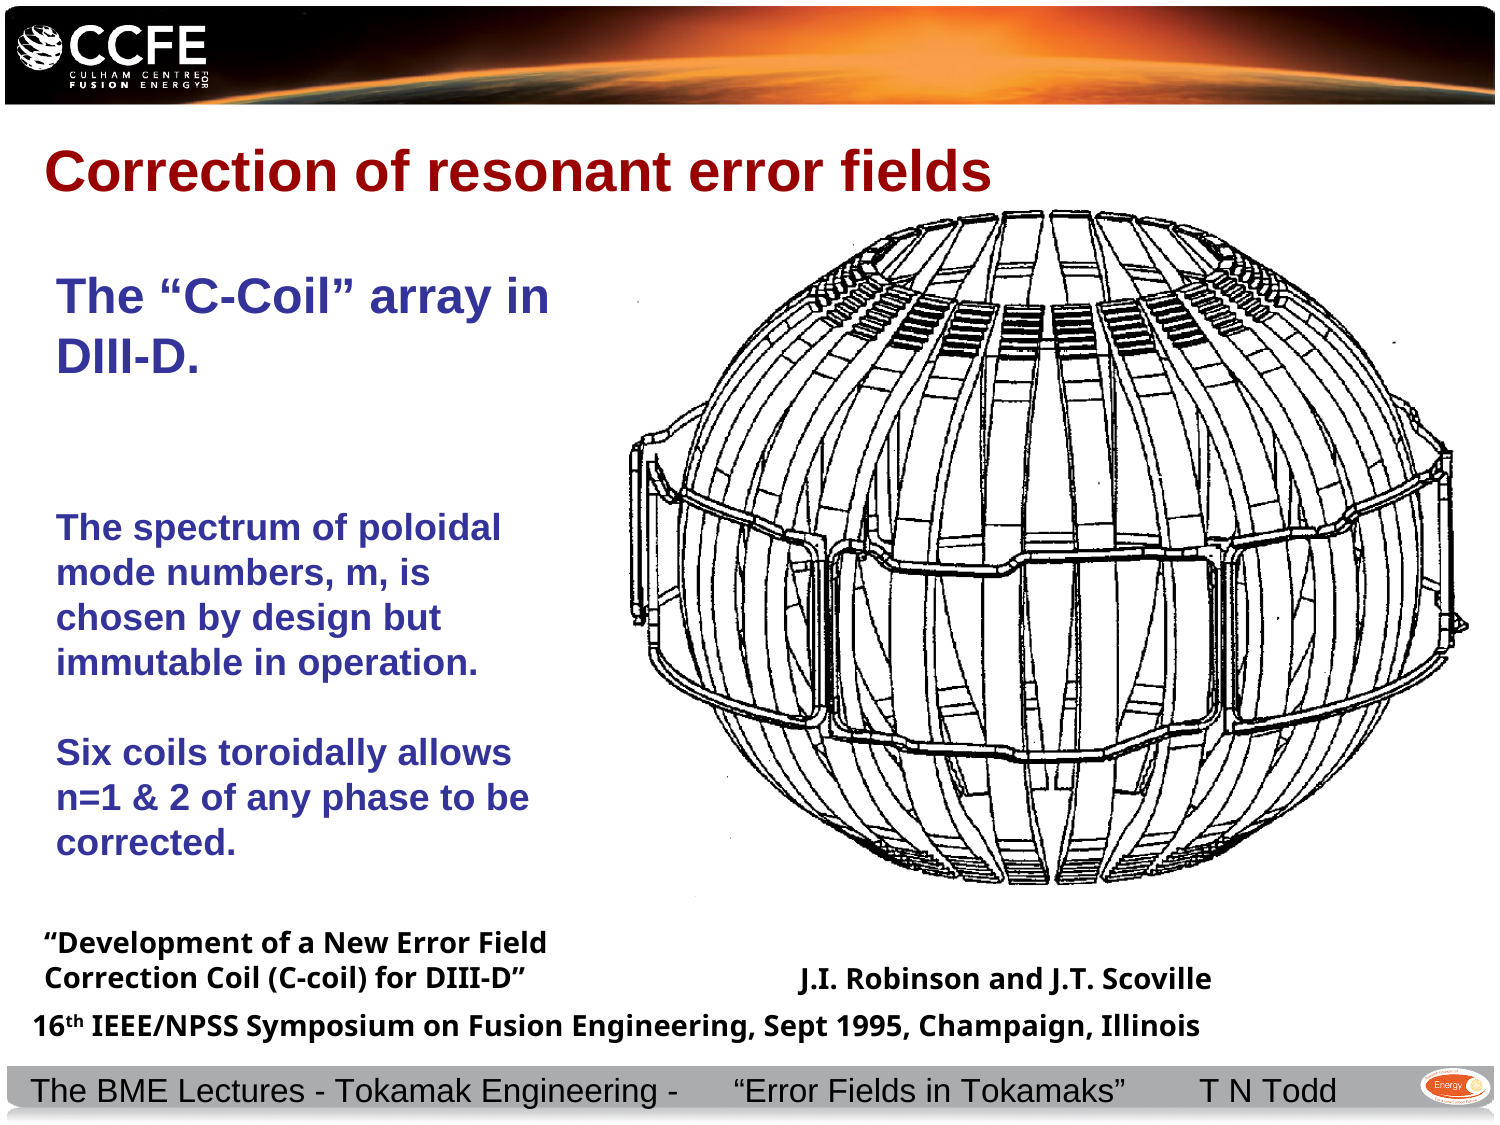

Correction of resonant error fields
The “C-Coil” array in DIII-D.
The spectrum of poloidal mode numbers, m, is chosen by design but immutable in operation.
Six coils toroidally allows n=1 & 2 of any phase to be corrected.
“Development of a New Error Field Correction Coil (C-coil) for DIII-D”
J.I. Robinson and J.T. Scoville
16th IEEE/NPSS Symposium on Fusion Engineering, Sept 1995, Champaign, Illinois